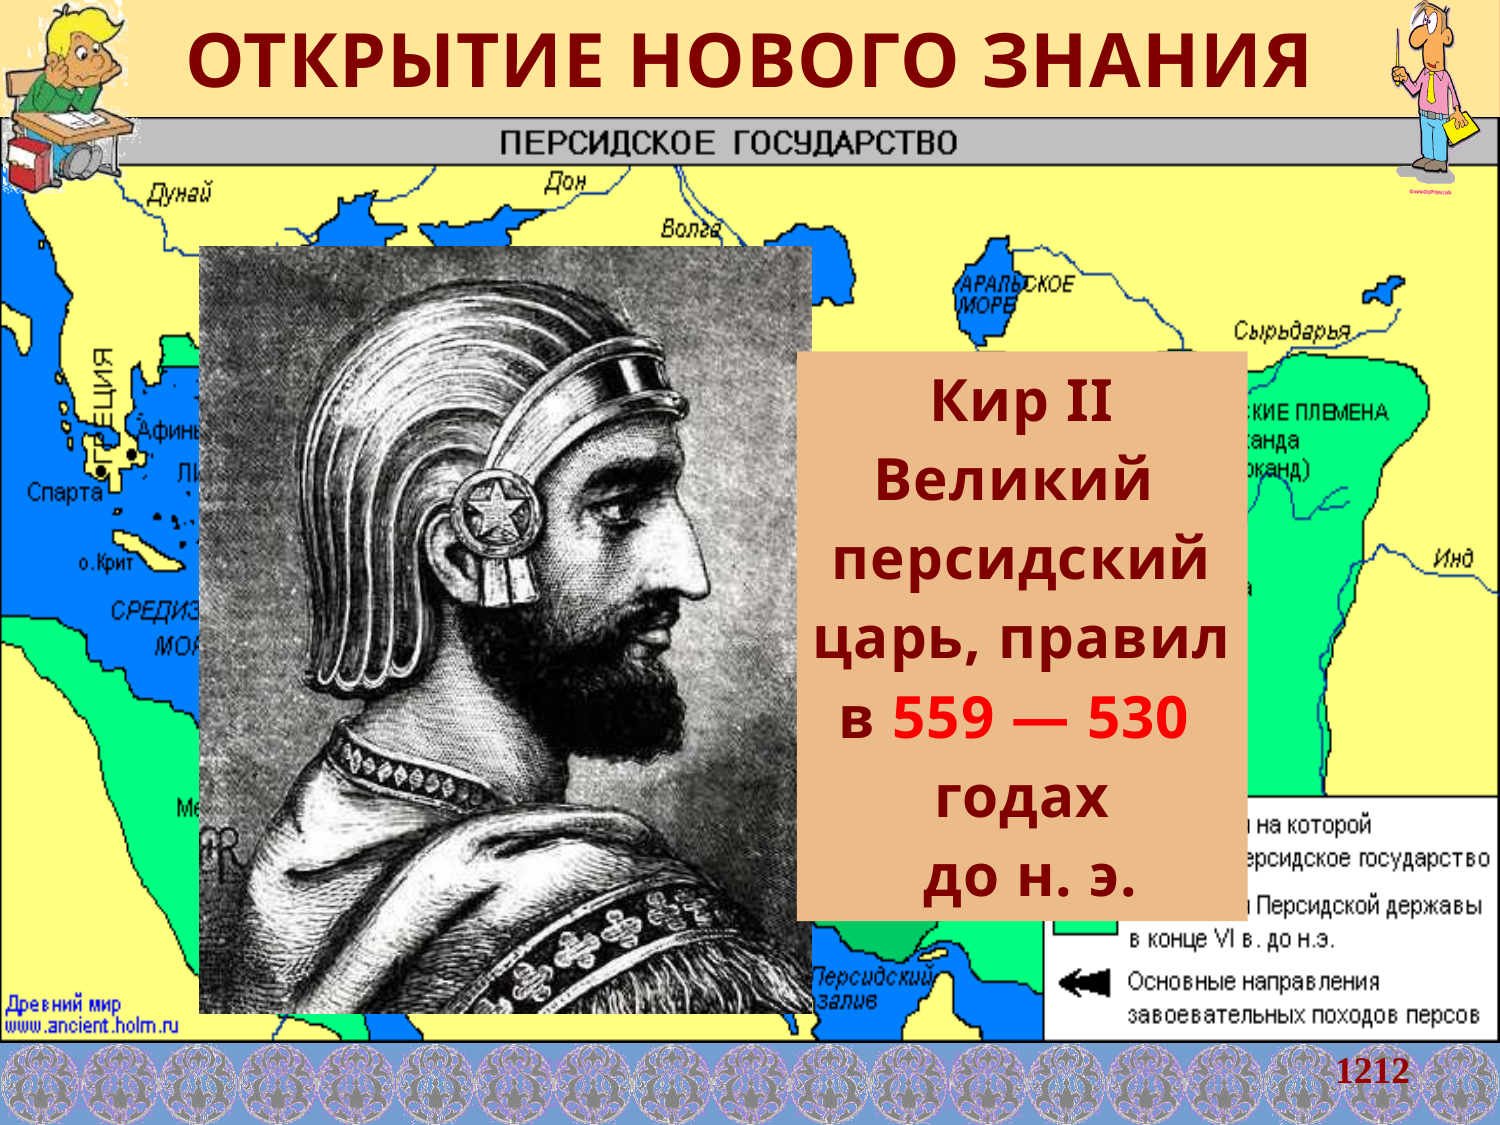

# ОТКРЫТИЕ НОВОГО ЗНАНИЯ
Кир II Великий персидский царь, правил
в 559 — 530
годах
 до н. э.